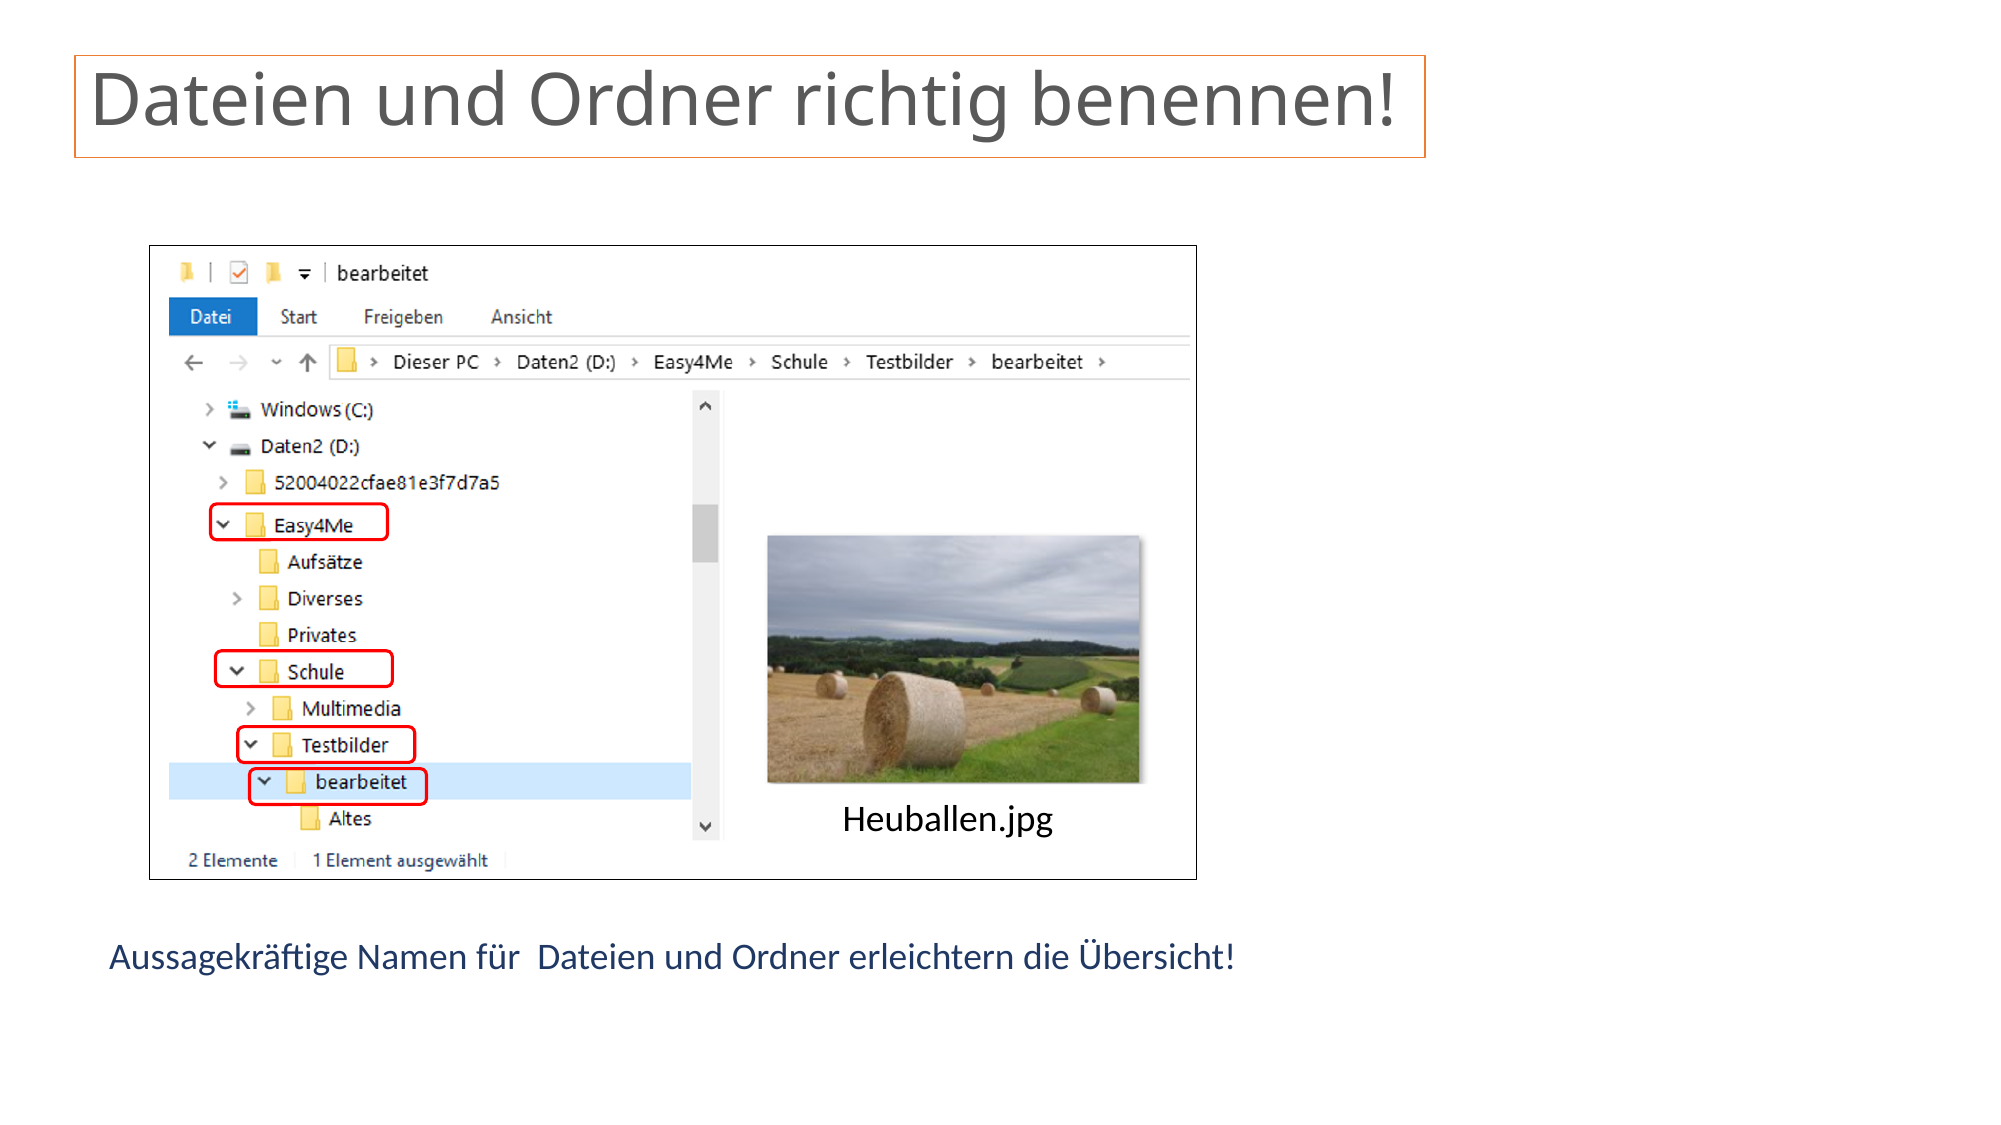

Dateien und Ordner richtig benennen!
Heuballen.jpg
Aussagekräftige Namen für Dateien und Ordner erleichtern die Übersicht!